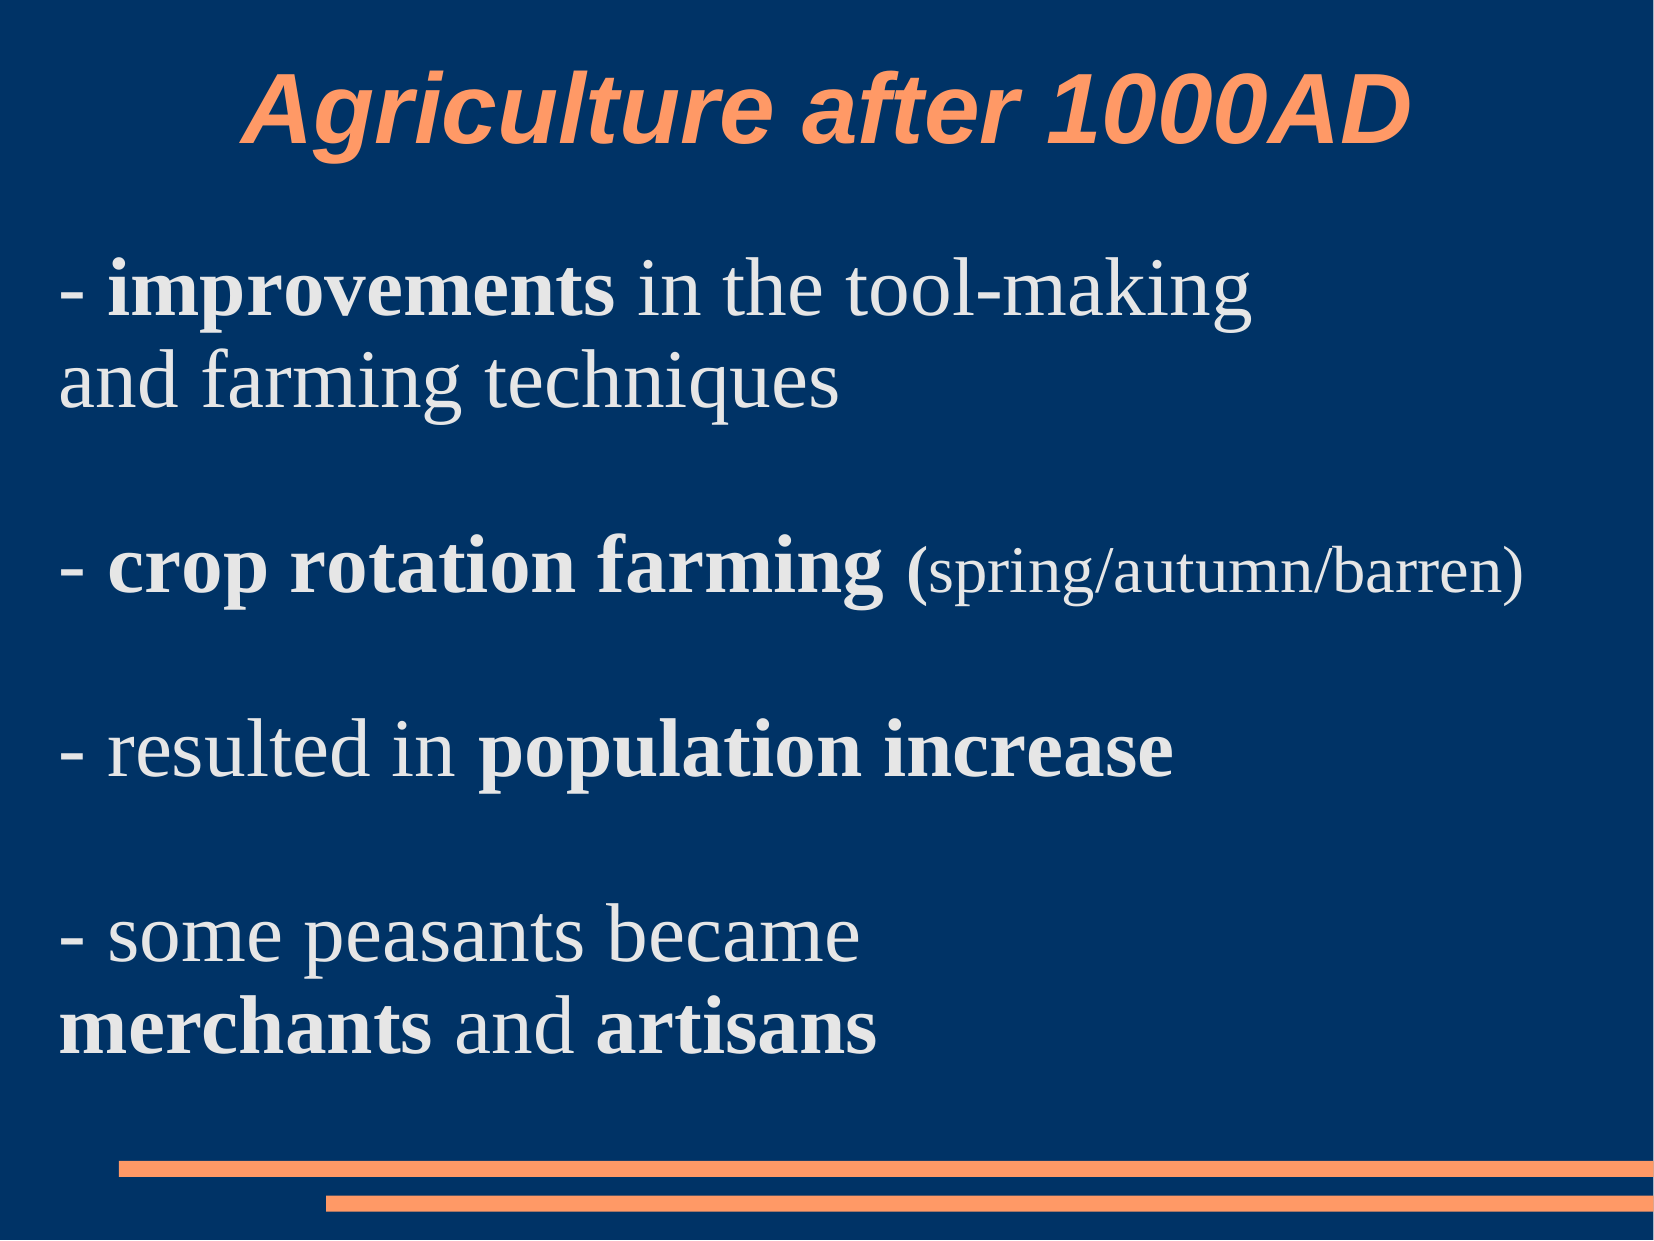

# Agriculture after 1000AD
- improvements in the tool-making
and farming techniques
- crop rotation farming (spring/autumn/barren)
- resulted in population increase
- some peasants became
merchants and artisans